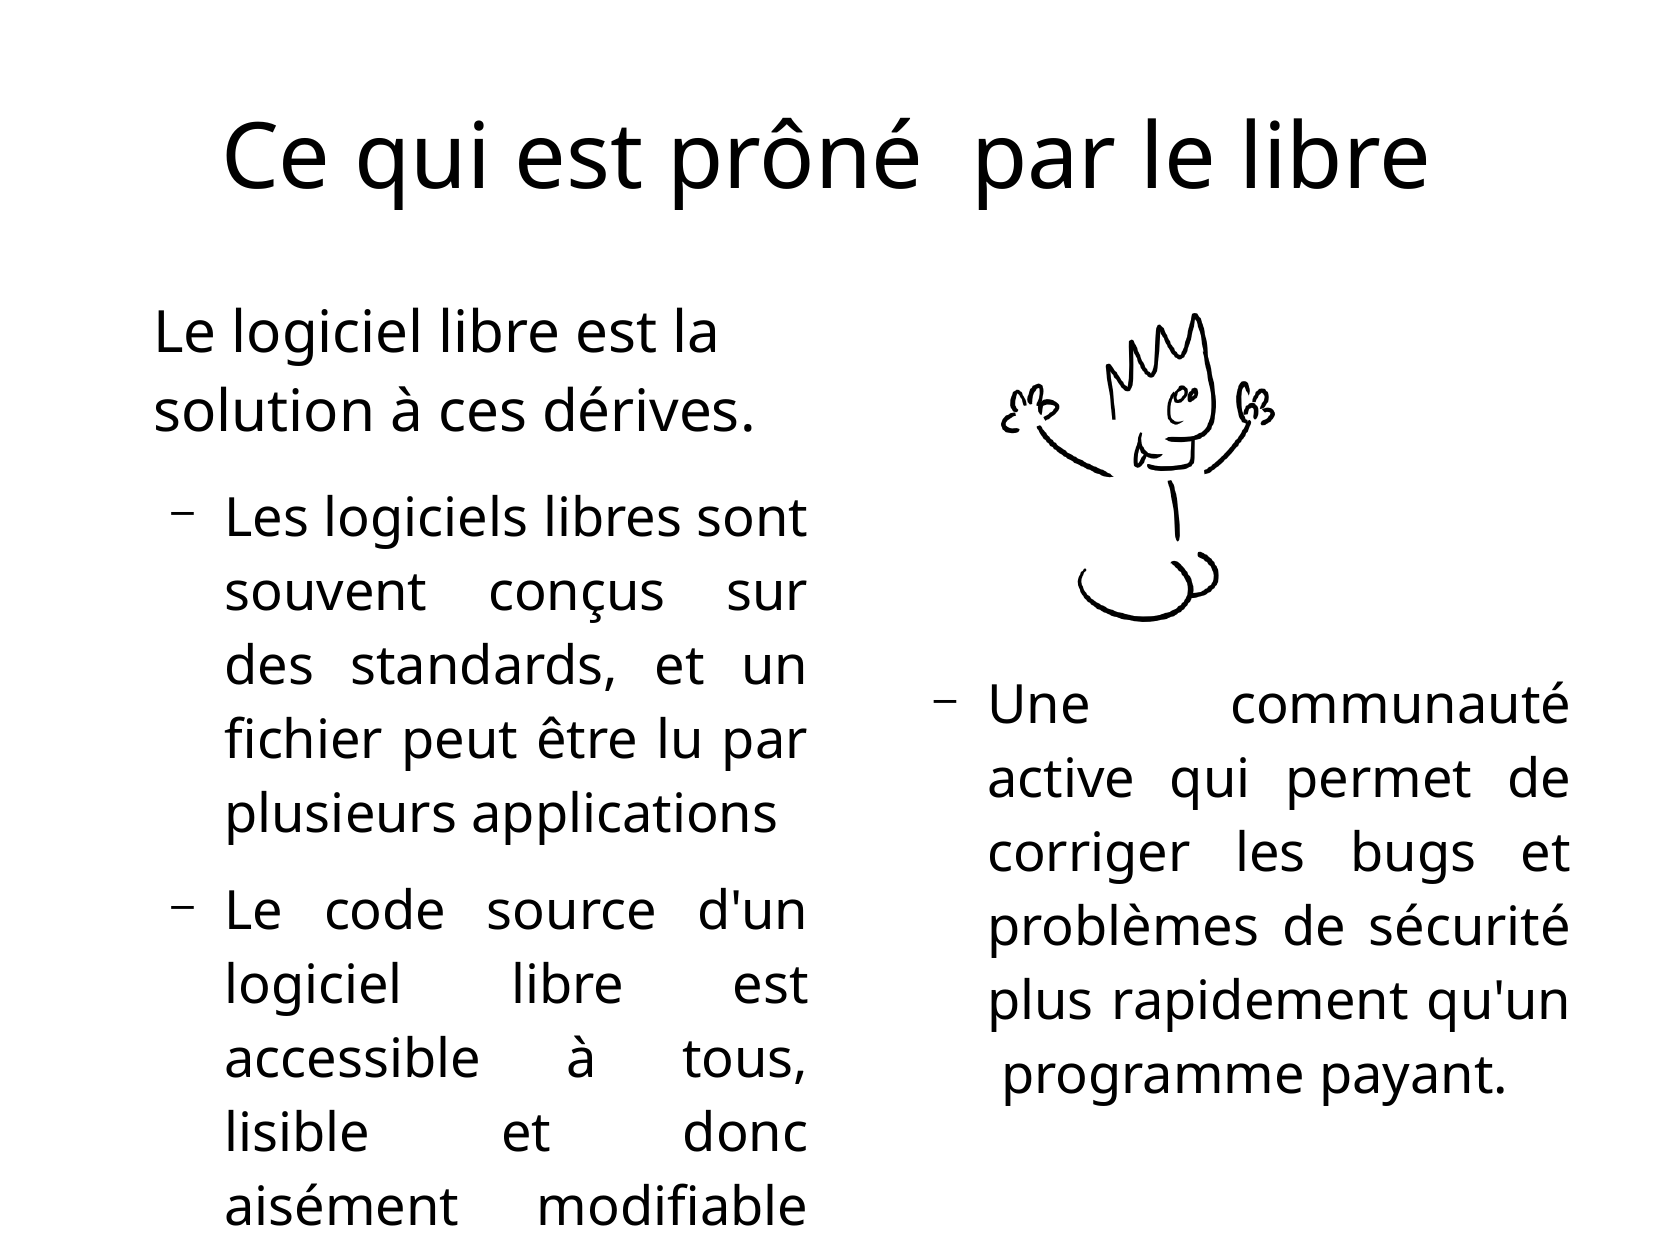

# Ce qui est prôné par le libre
Le logiciel libre est la solution à ces dérives.
Les logiciels libres sont souvent conçus sur des standards, et un fichier peut être lu par plusieurs applications
Le code source d'un logiciel libre est accessible à tous, lisible et donc aisément modifiable en cas de besoin ou problème.
Une communauté active qui permet de corriger les bugs et problèmes de sécurité plus rapidement qu'un programme payant.